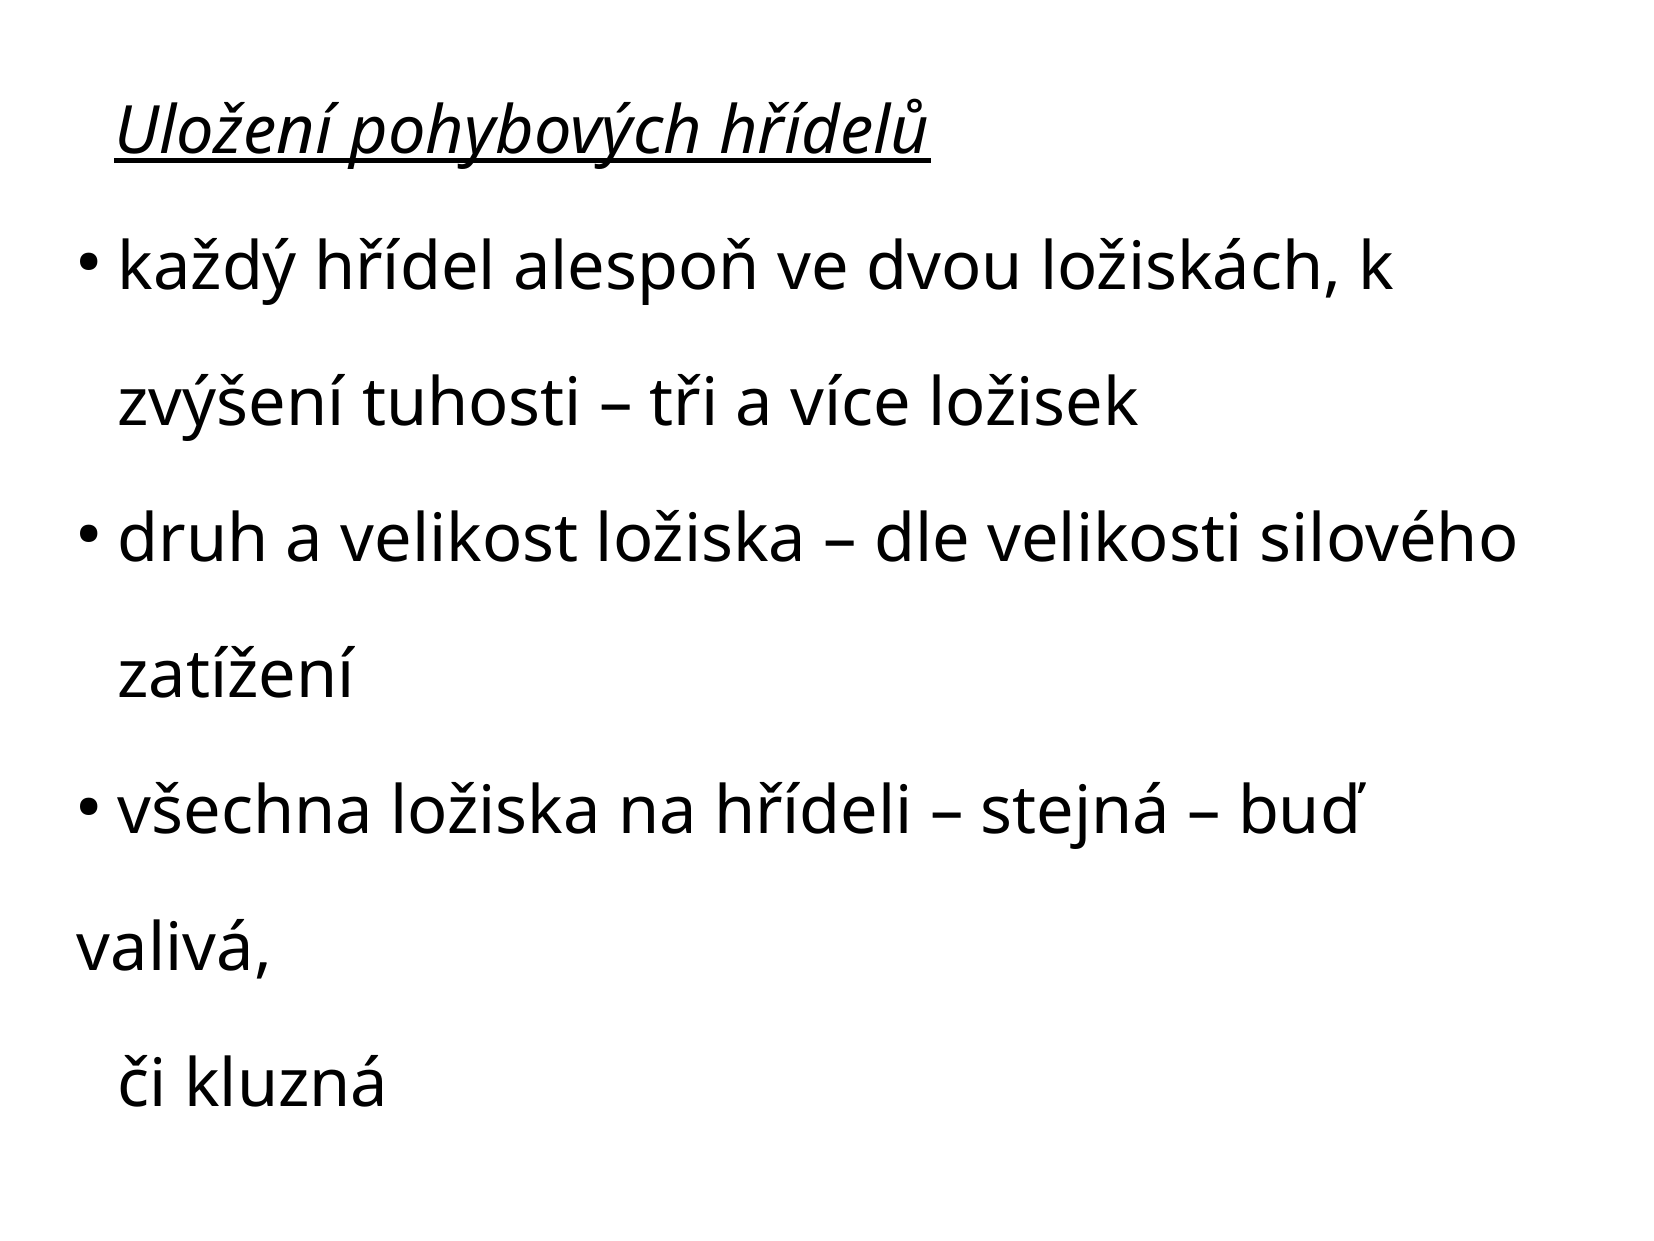

# Uložení pohybových hřídelů
 každý hřídel alespoň ve dvou ložiskách, k
 zvýšení tuhosti – tři a více ložisek
 druh a velikost ložiska – dle velikosti silového
 zatížení
 všechna ložiska na hřídeli – stejná – buď valivá,
 či kluzná